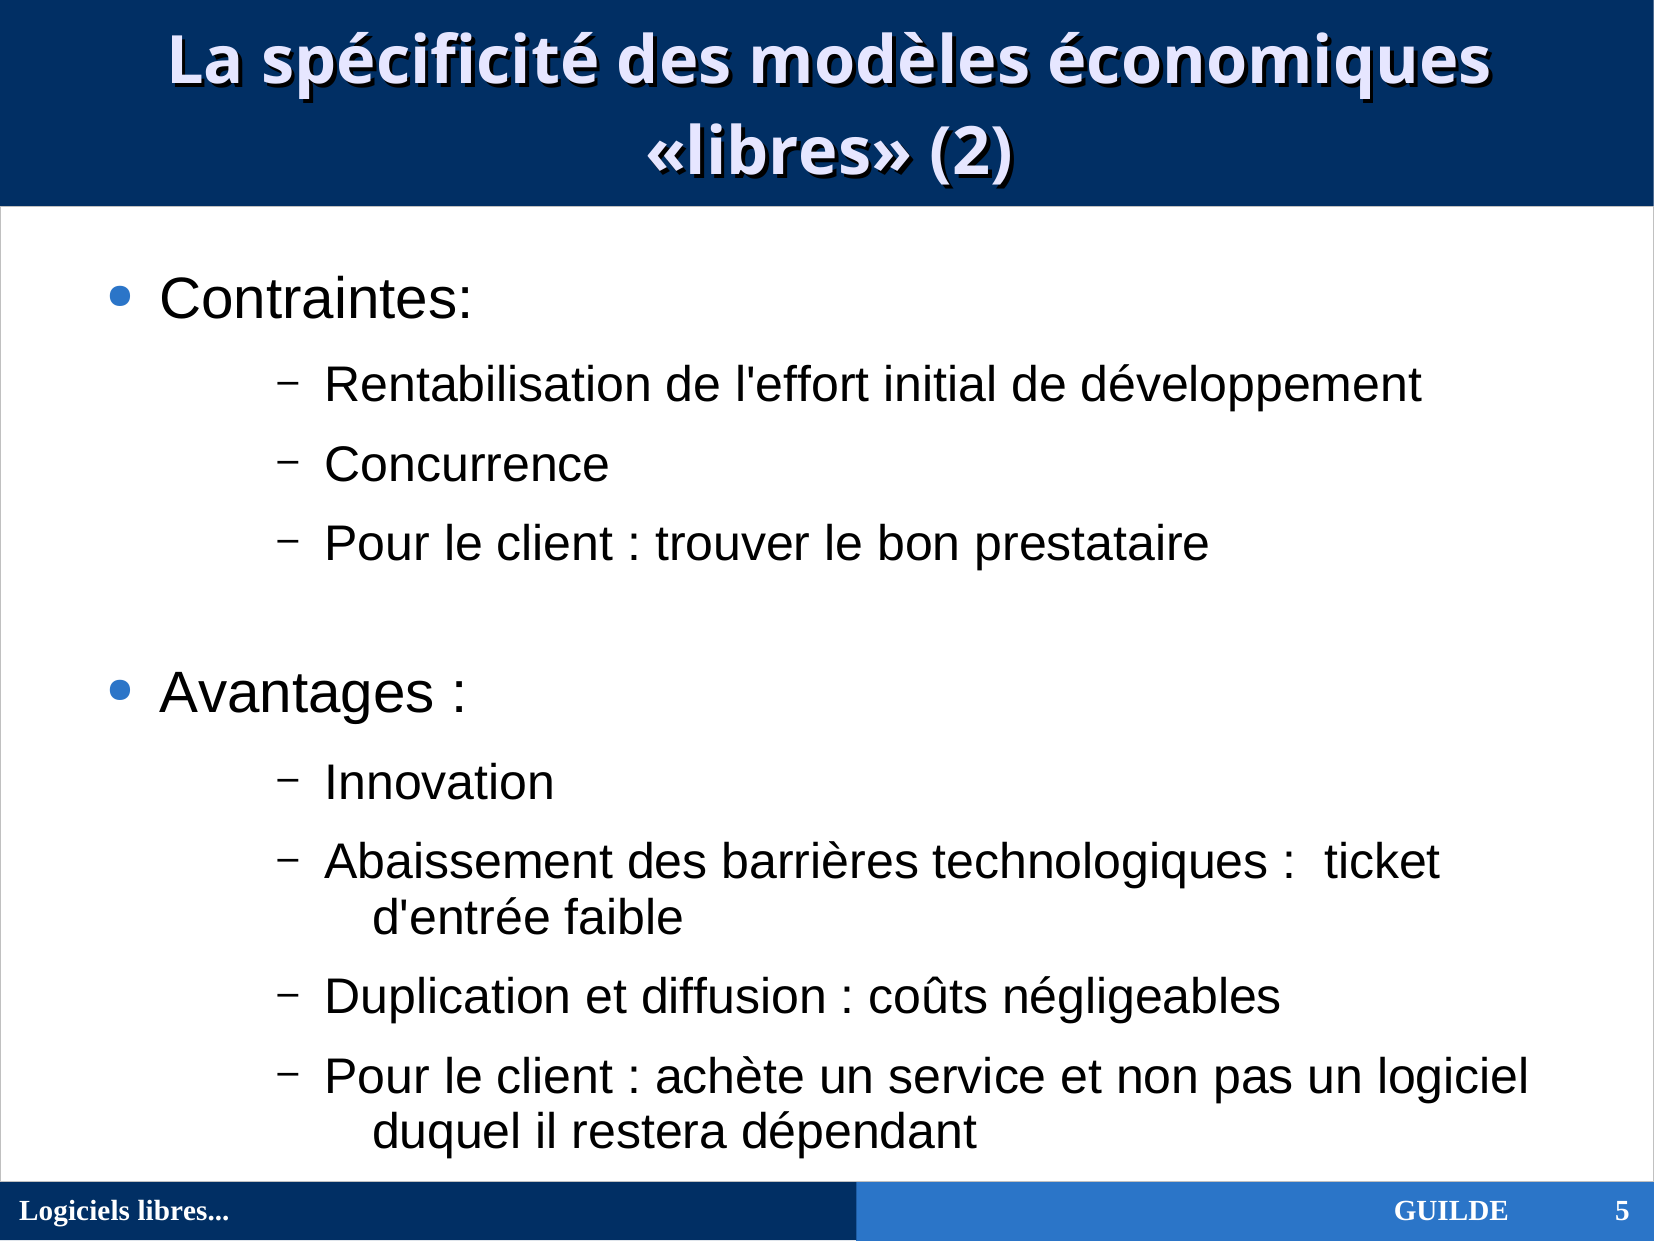

# La spécificité des modèles économiques «libres» (2)
Contraintes:
Rentabilisation de l'effort initial de développement
Concurrence
Pour le client : trouver le bon prestataire
Avantages :
Innovation
Abaissement des barrières technologiques : ticket d'entrée faible
Duplication et diffusion : coûts négligeables
Pour le client : achète un service et non pas un logiciel duquel il restera dépendant
5